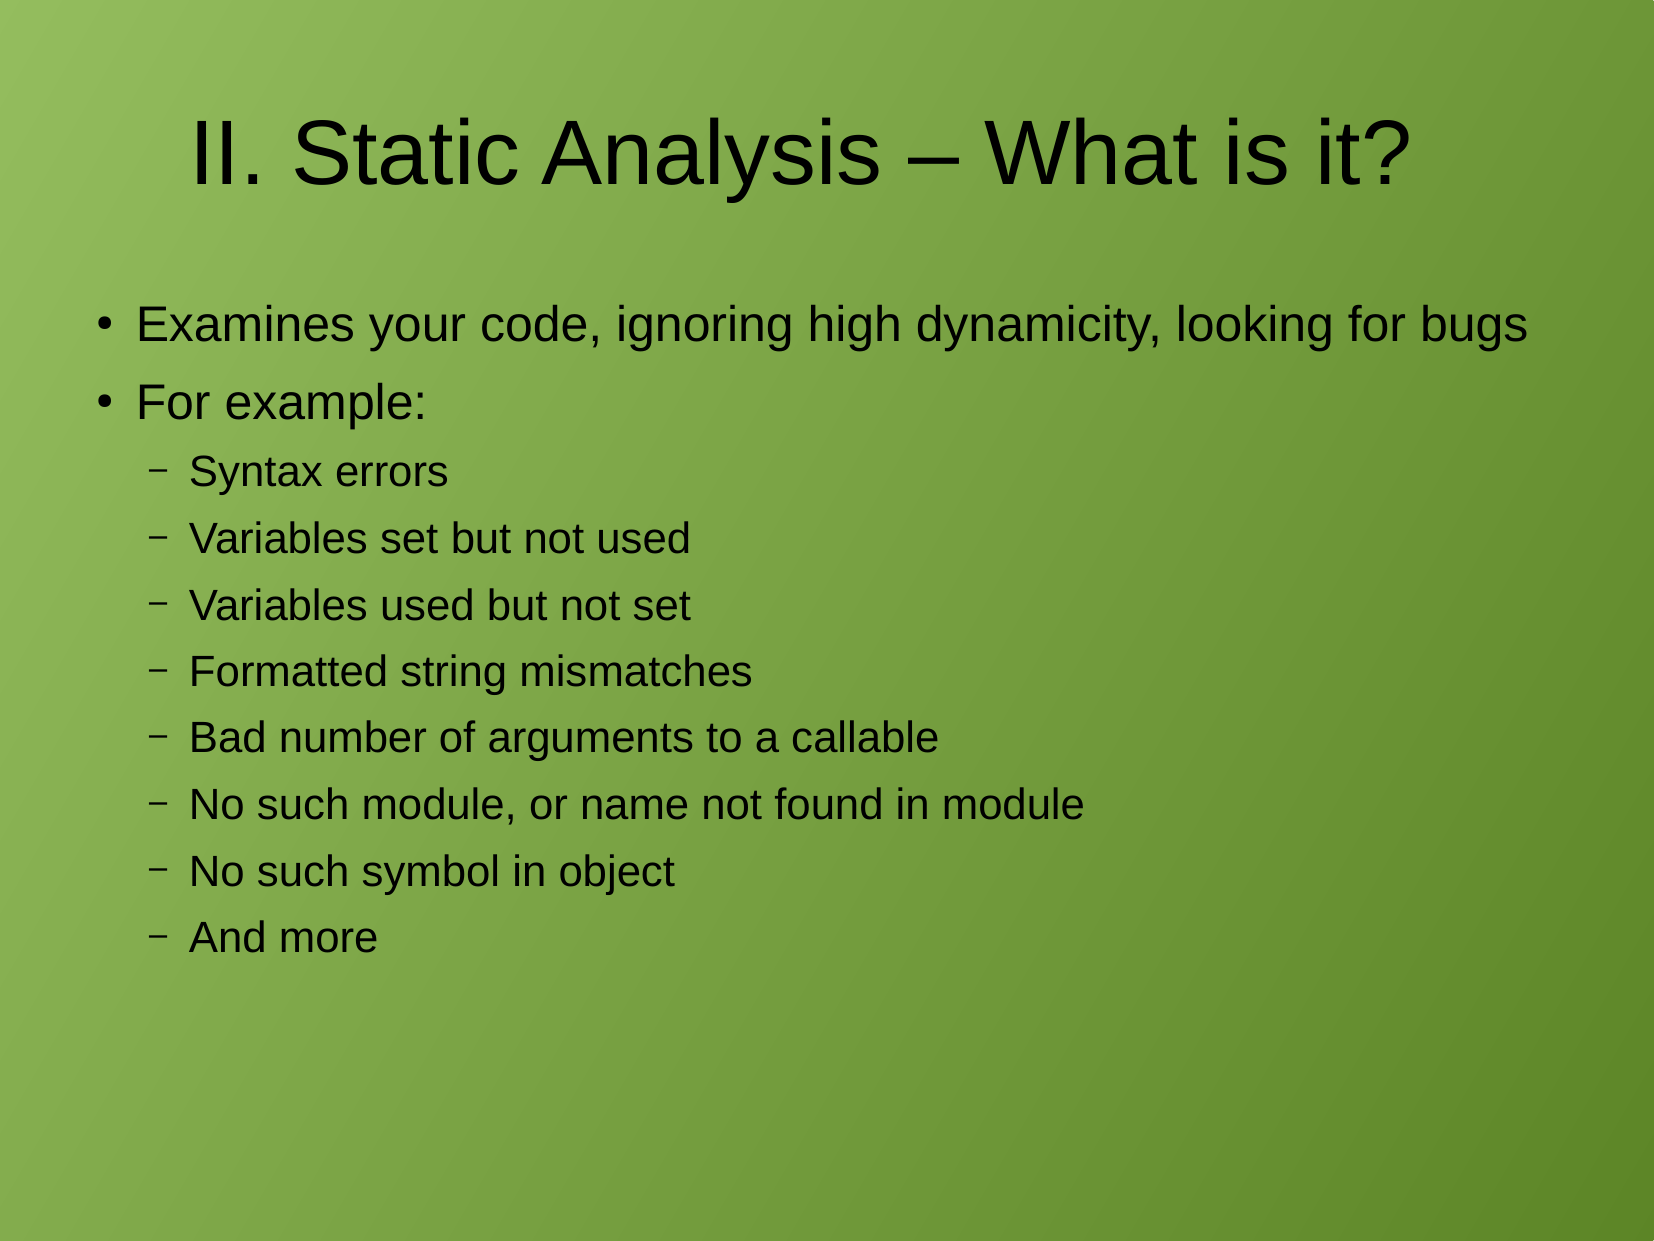

# II. Static Analysis – What is it?
Examines your code, ignoring high dynamicity, looking for bugs
For example:
Syntax errors
Variables set but not used
Variables used but not set
Formatted string mismatches
Bad number of arguments to a callable
No such module, or name not found in module
No such symbol in object
And more